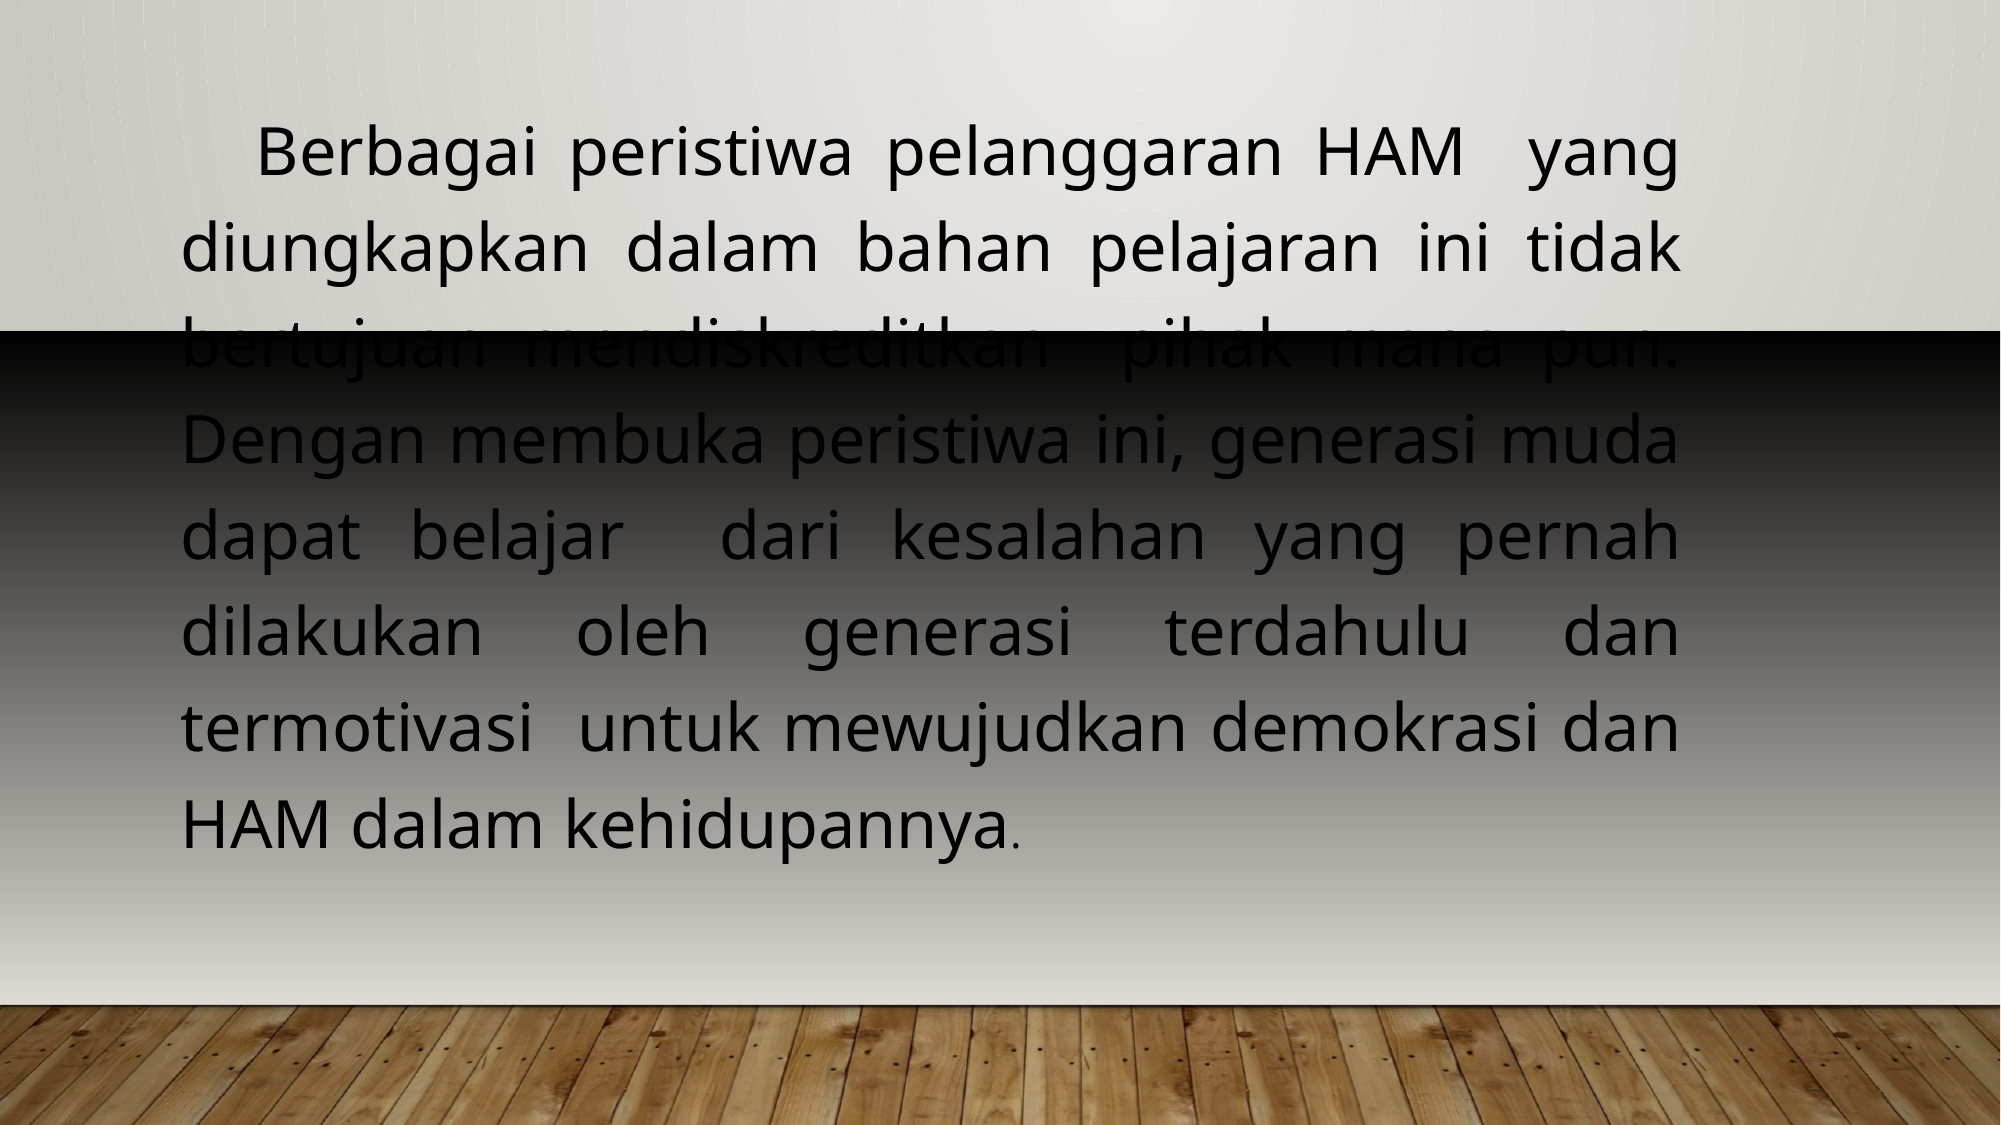

# Berbagai peristiwa pelanggaran HAM yang diungkapkan dalam bahan pelajaran ini tidak bertujuan mendiskreditkan pihak mana pun. Dengan membuka peristiwa ini, generasi muda dapat belajar dari kesalahan yang pernah dilakukan oleh generasi terdahulu dan termotivasi untuk mewujudkan demokrasi dan HAM dalam kehidupannya.